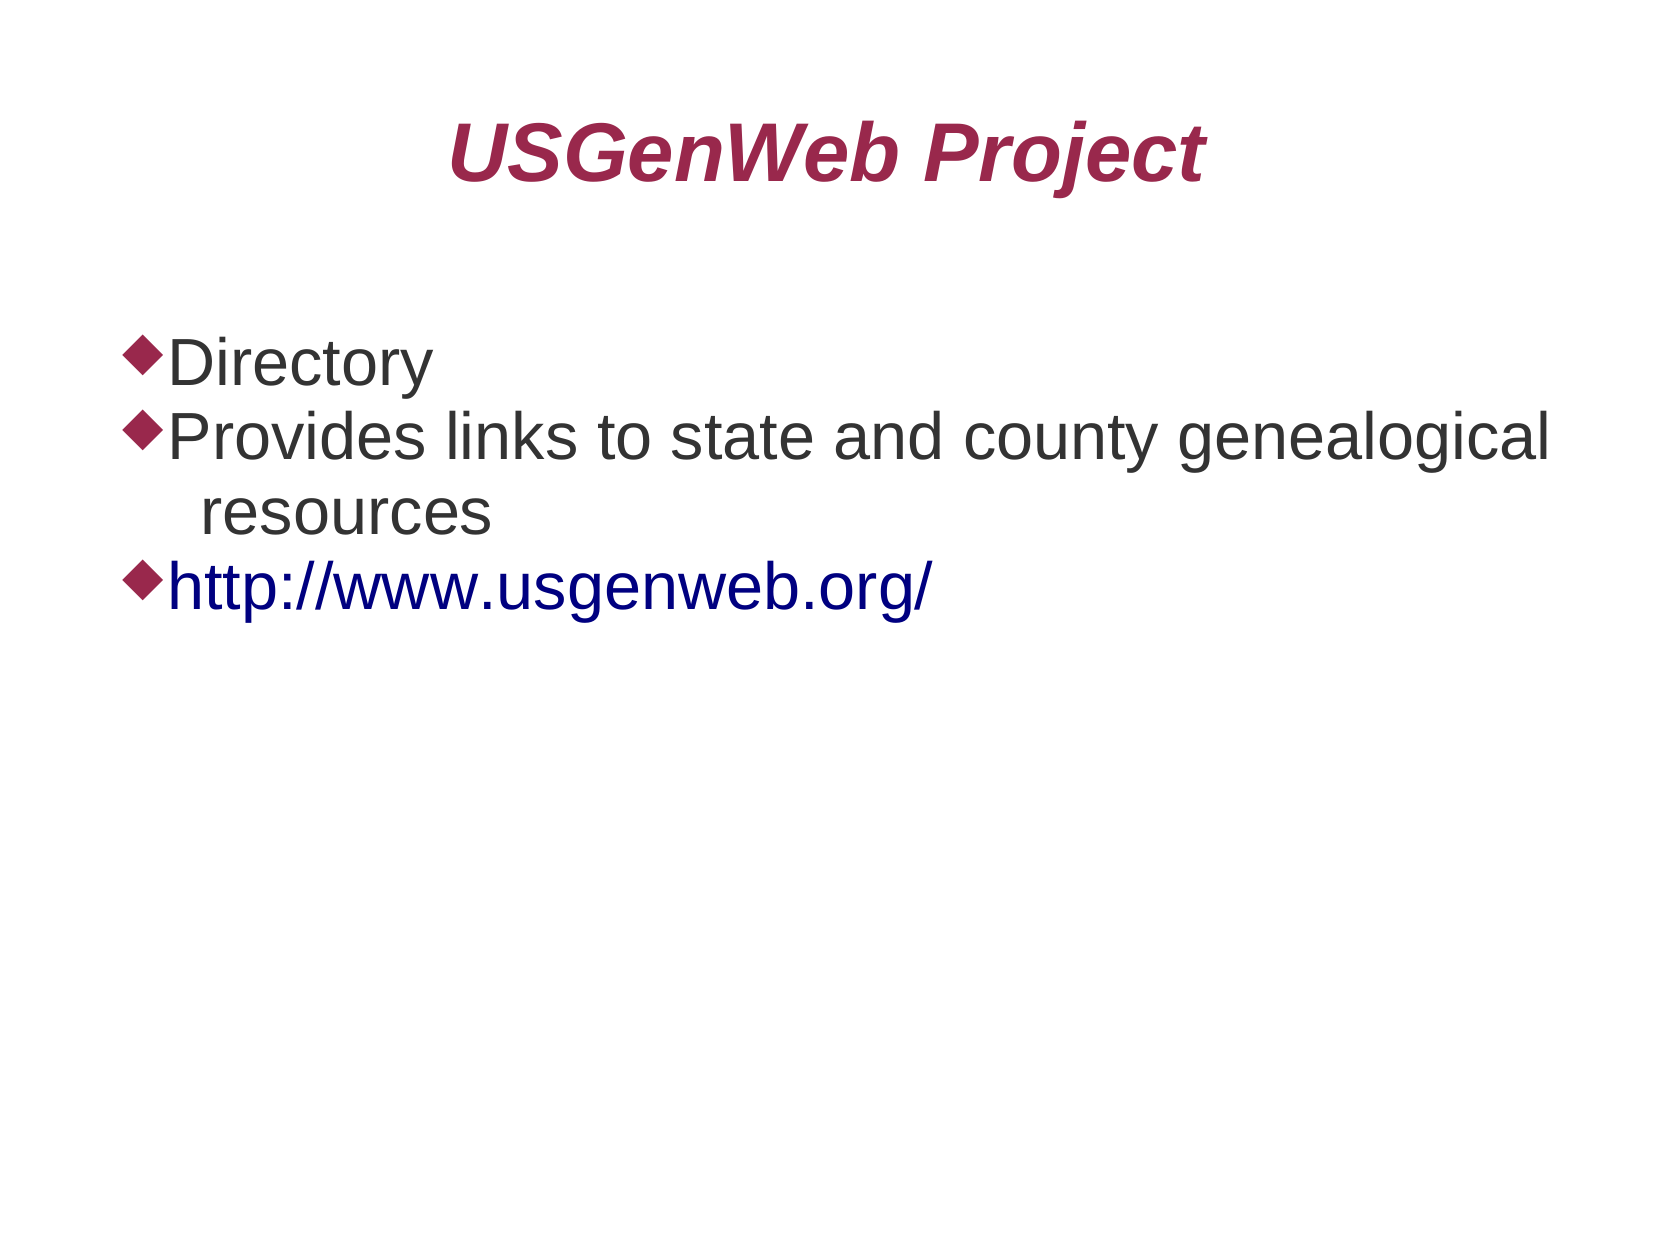

# USGenWeb Project
Directory
Provides links to state and county genealogical resources
http://www.usgenweb.org/